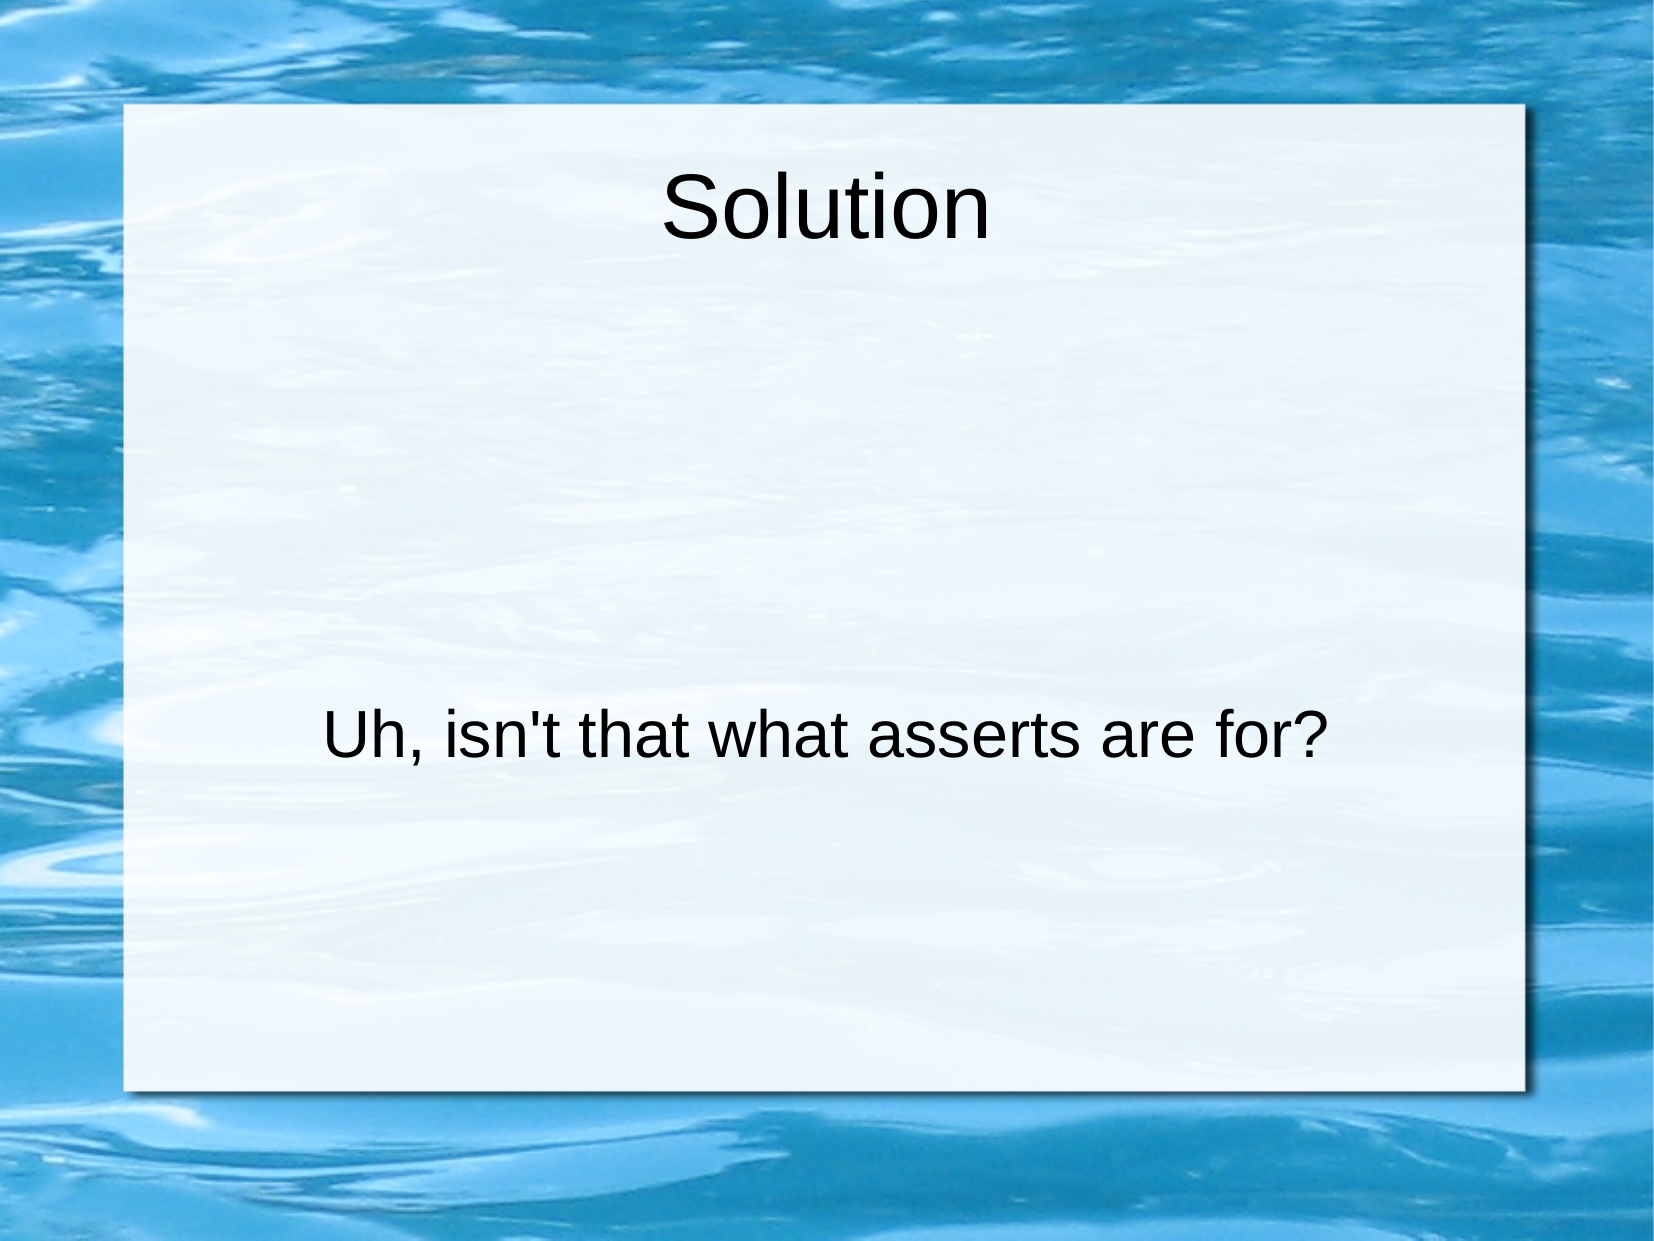

# Solution
Uh, isn't that what asserts are for?